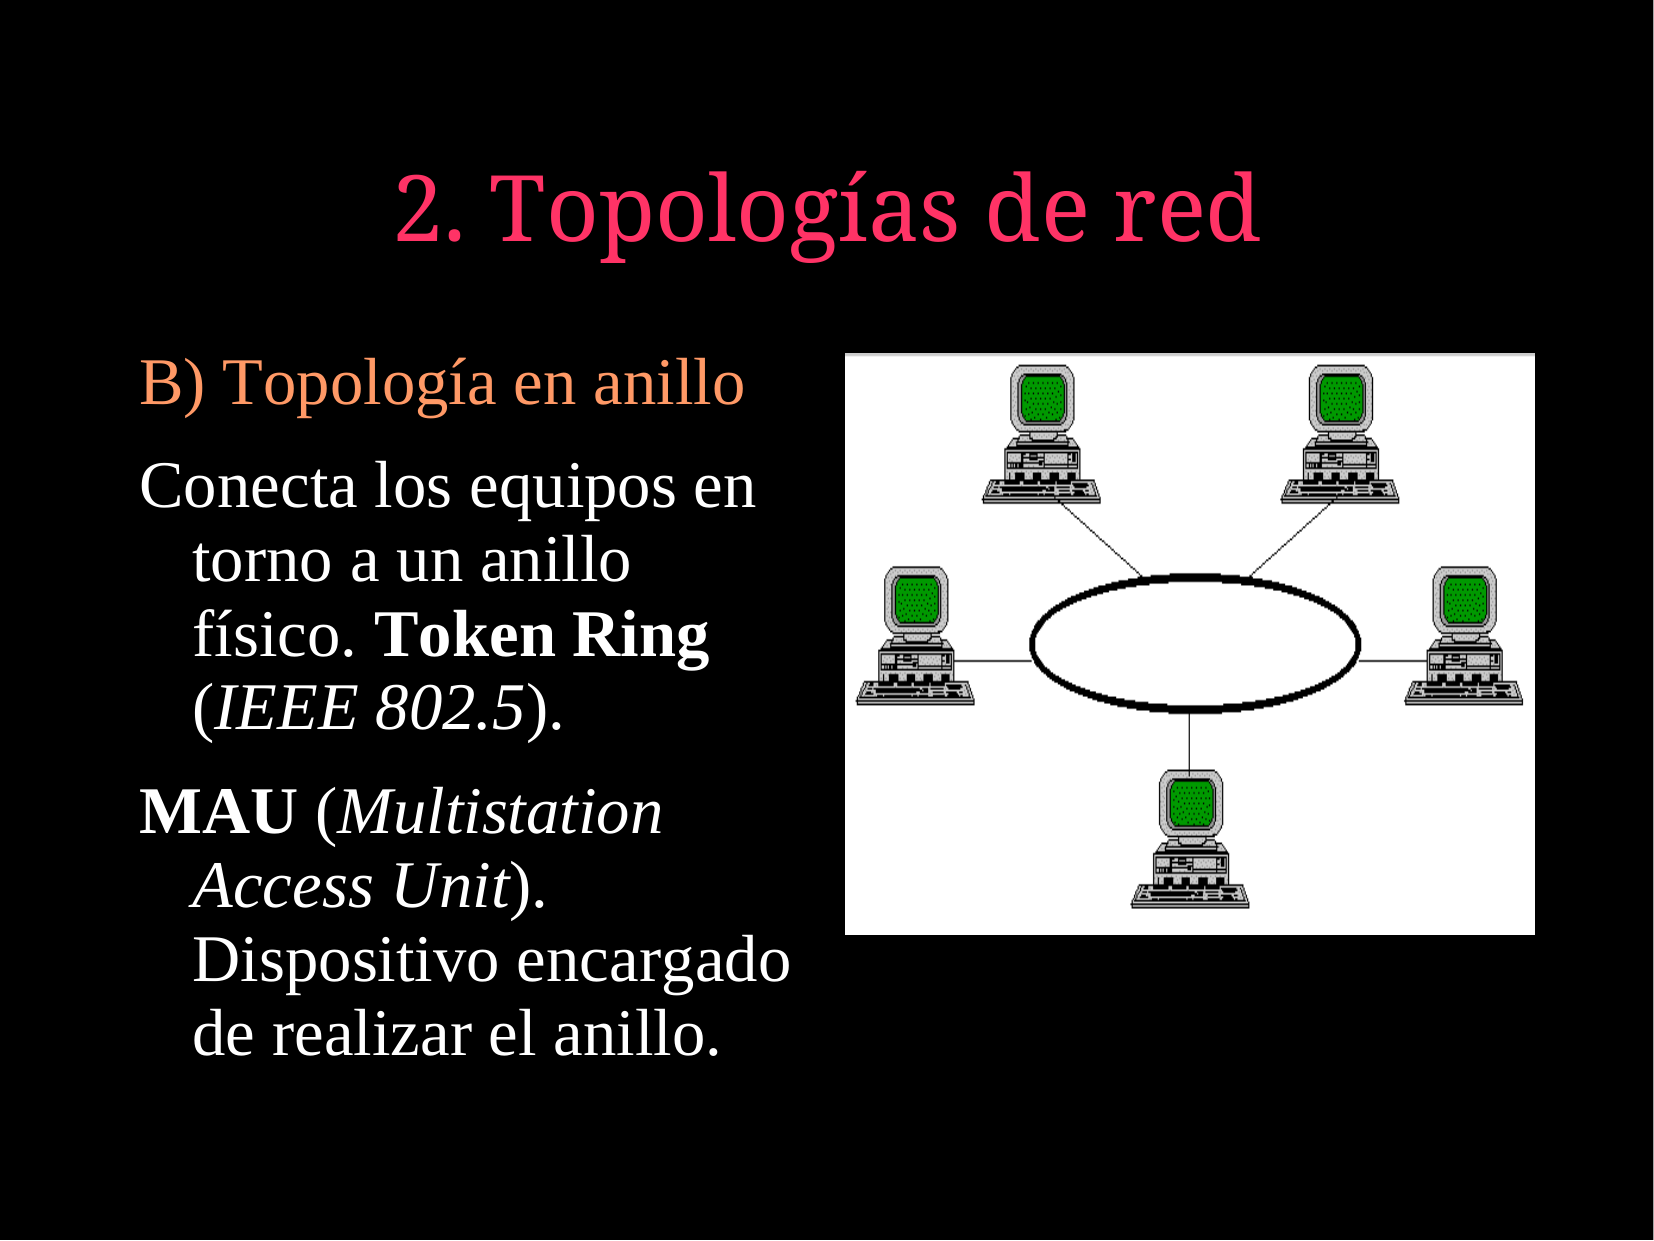

# 2. Topologías de red
B) Topología en anillo
Conecta los equipos en torno a un anillo físico. Token Ring (IEEE 802.5).
MAU (Multistation Access Unit). Dispositivo encargado de realizar el anillo.